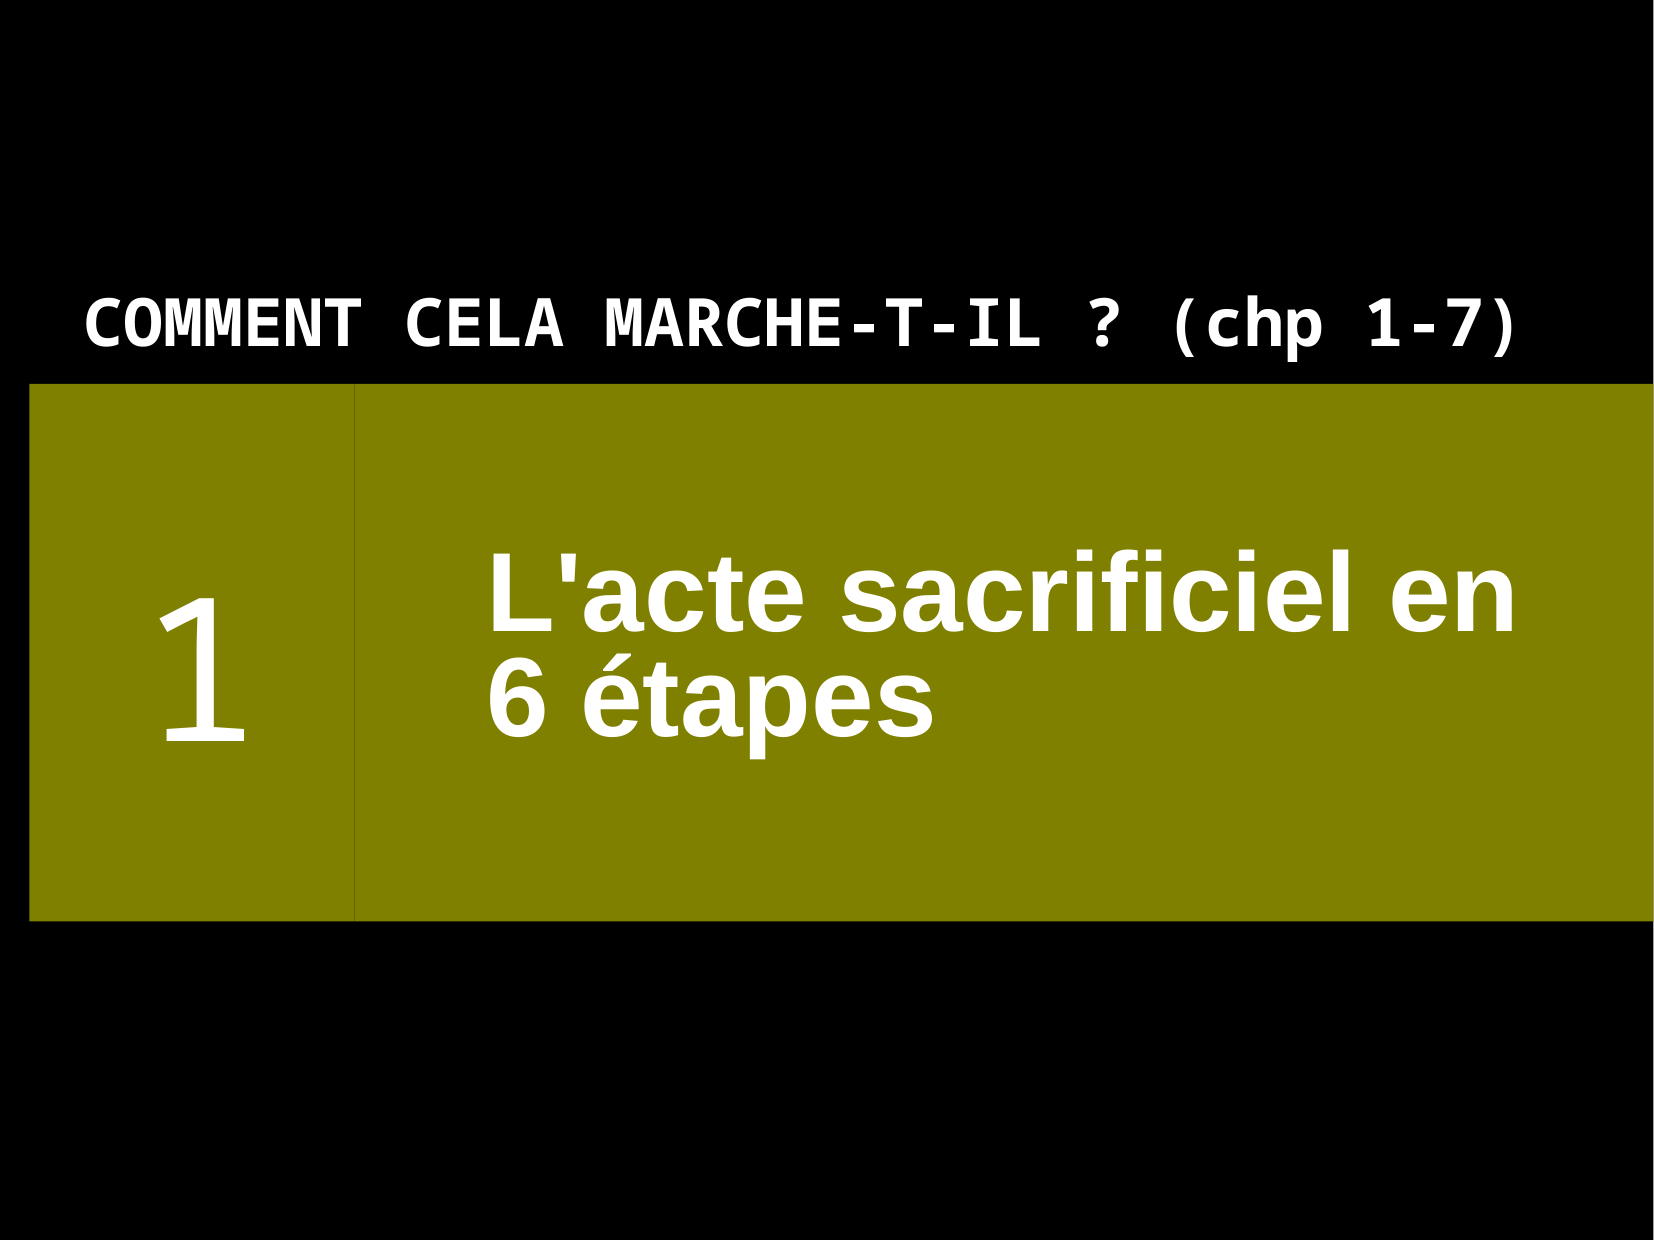

COMMENT CELA MARCHE-T-IL ? (chp 1-7)
L'acte sacrificiel en
6 étapes
1